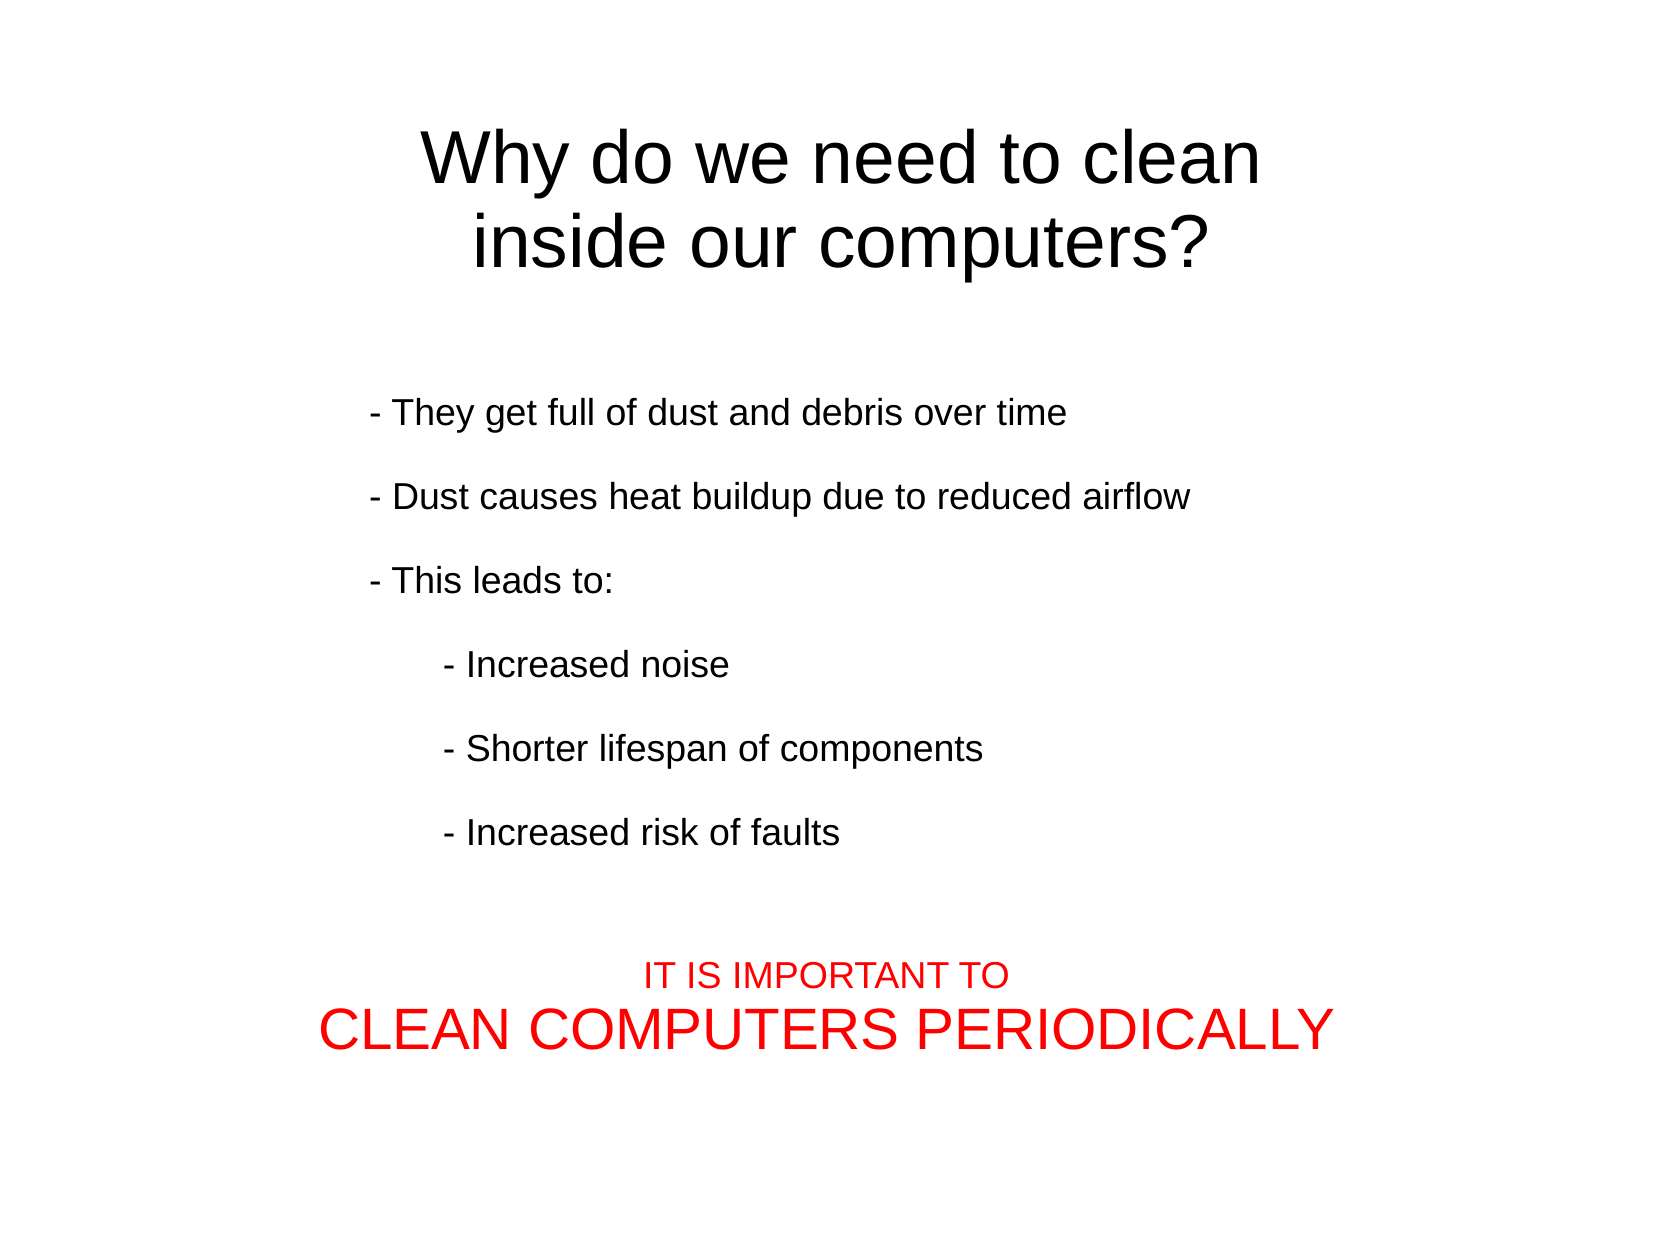

Why do we need to clean
inside our computers?
- They get full of dust and debris over time
- Dust causes heat buildup due to reduced airflow
- This leads to:
	- Increased noise
	- Shorter lifespan of components
	- Increased risk of faults
IT IS IMPORTANT TO
CLEAN COMPUTERS PERIODICALLY